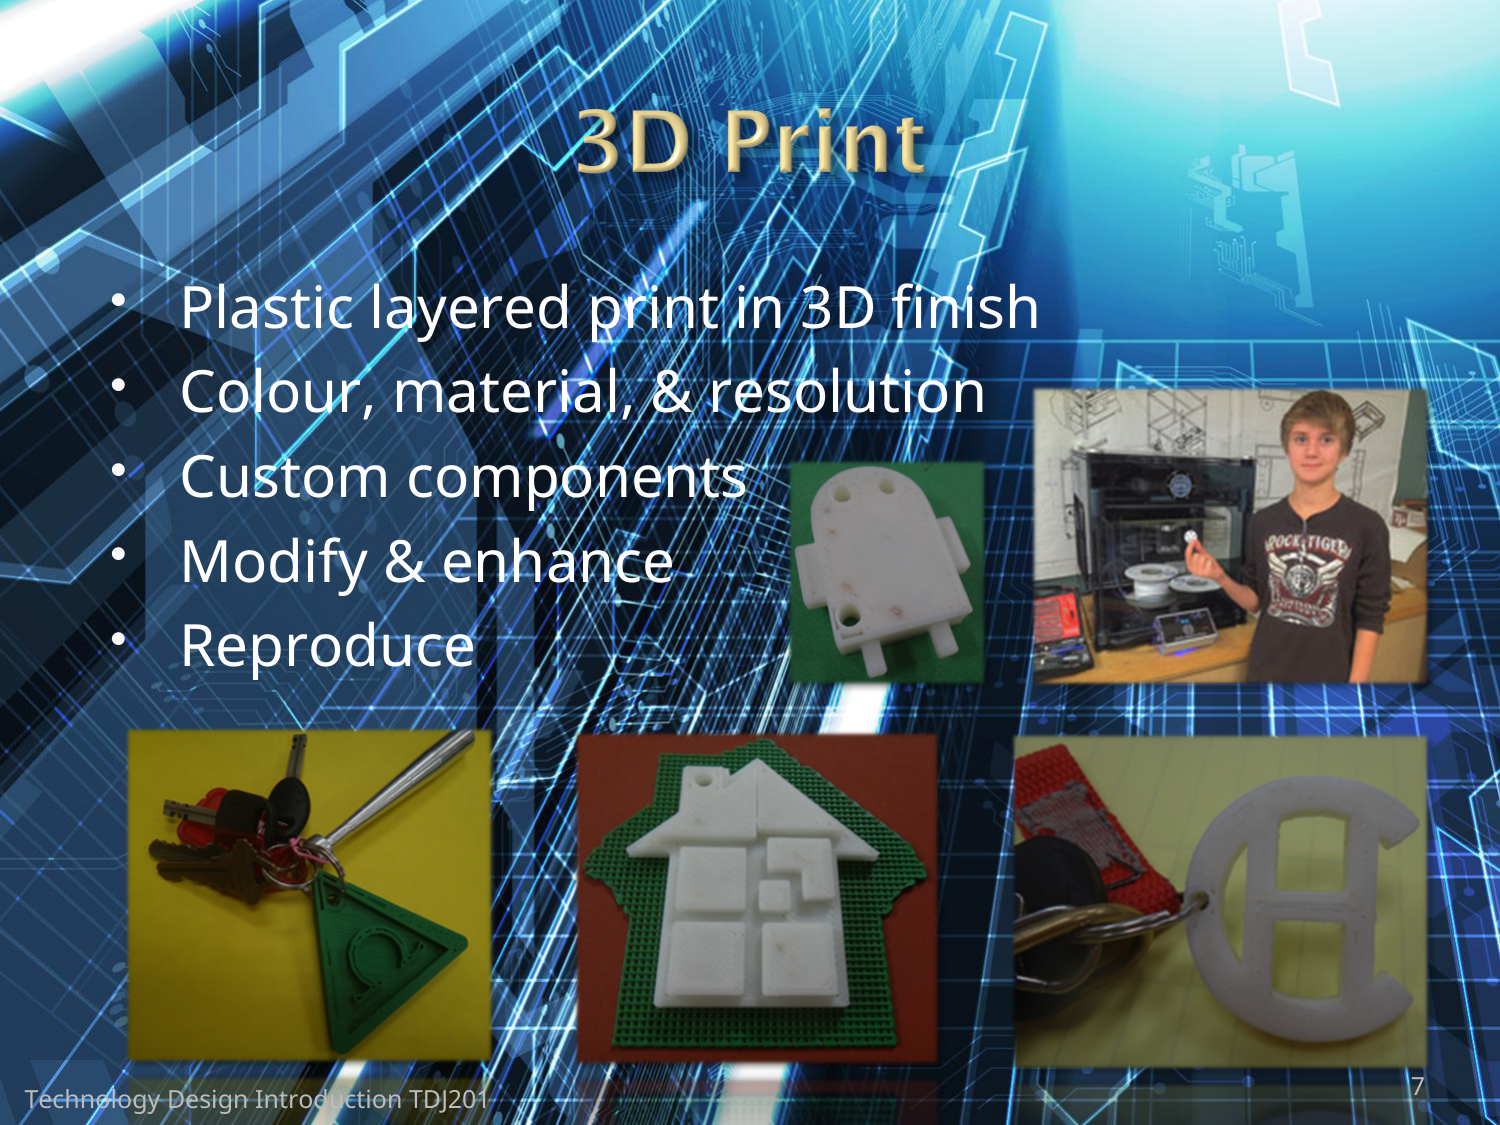

# Plastic layered print in 3D finish
Colour, material, & resolution
Custom components
Modify & enhance
Reproduce
Technology Design Introduction TDJ201